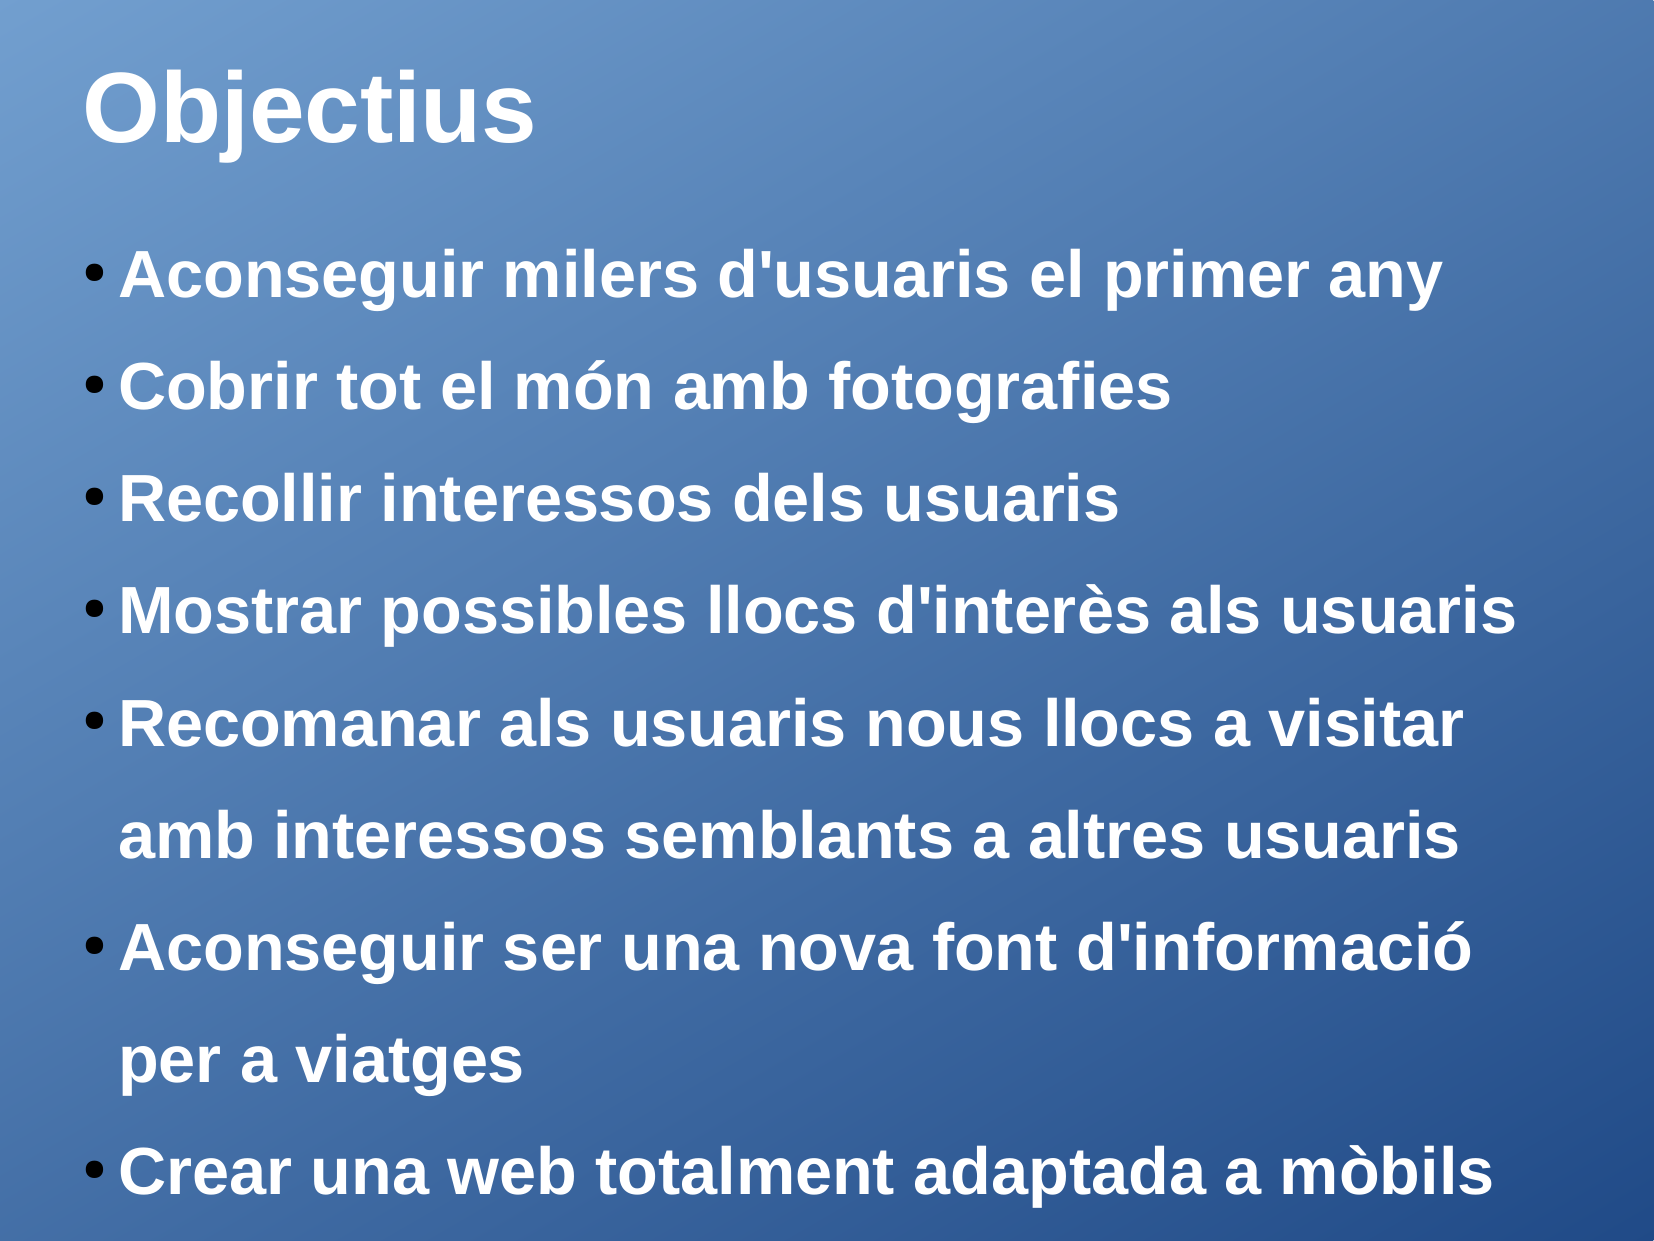

# Objectius
Aconseguir milers d'usuaris el primer any
Cobrir tot el món amb fotografies
Recollir interessos dels usuaris
Mostrar possibles llocs d'interès als usuaris
Recomanar als usuaris nous llocs a visitar amb interessos semblants a altres usuaris
Aconseguir ser una nova font d'informació per a viatges
Crear una web totalment adaptada a mòbils